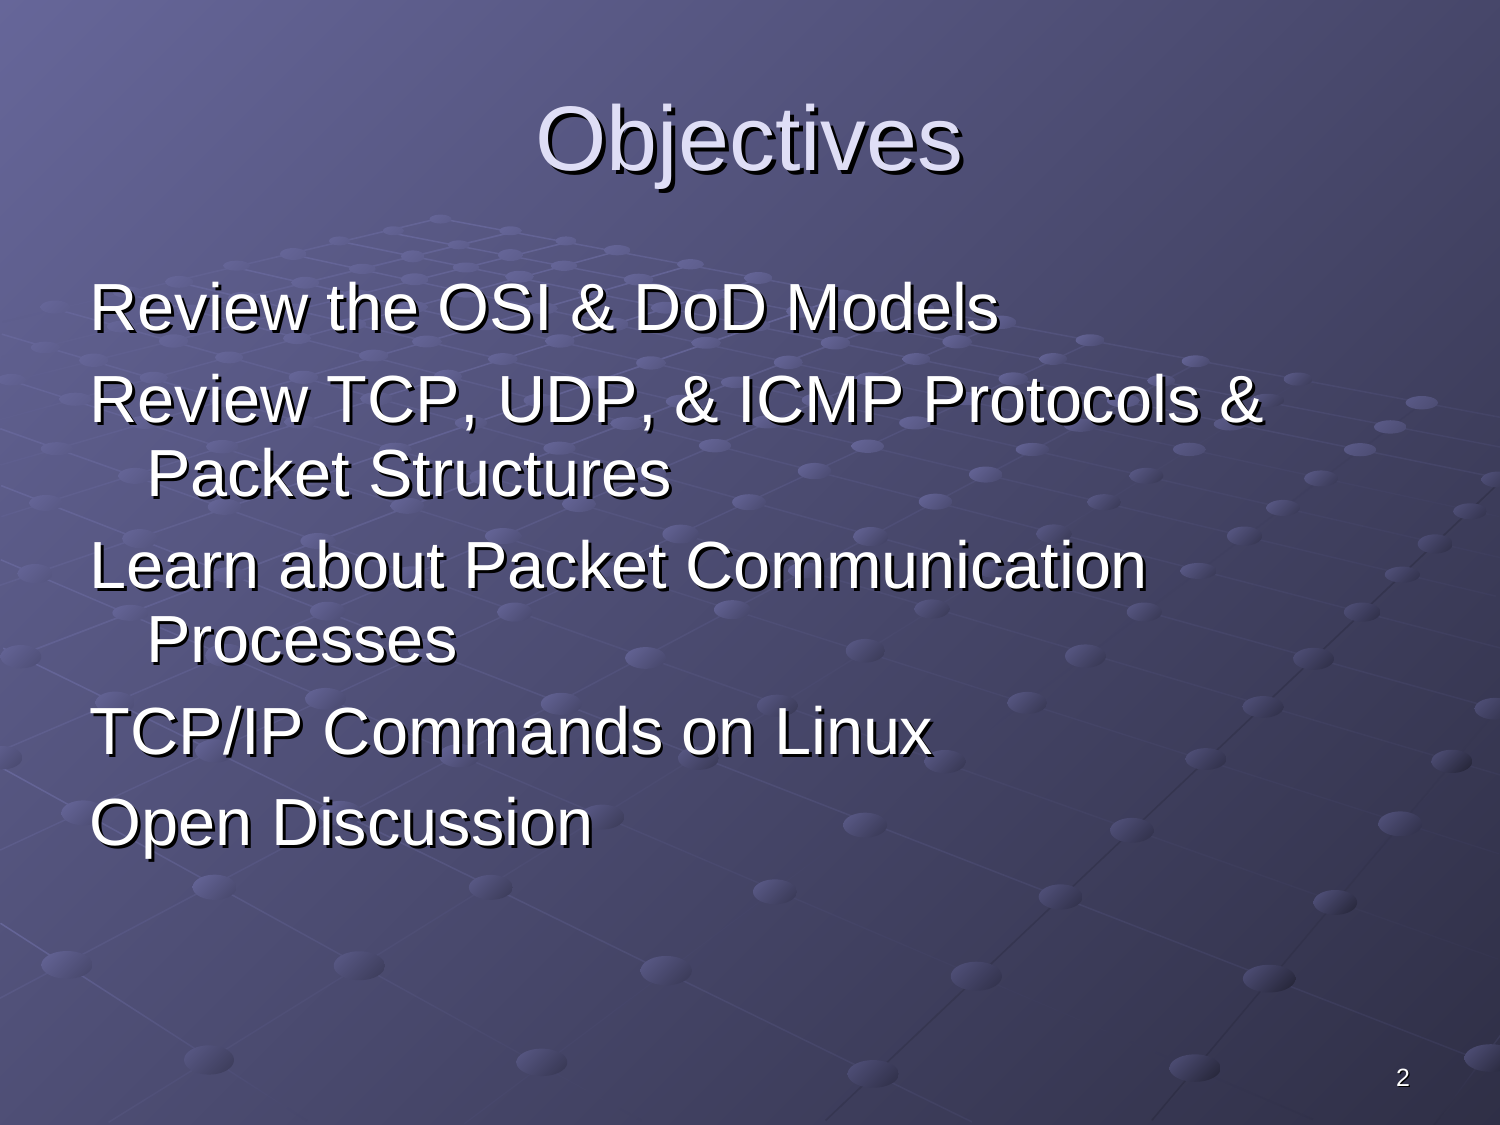

# Objectives
Review the OSI & DoD Models
Review TCP, UDP, & ICMP Protocols & Packet Structures
Learn about Packet Communication Processes
TCP/IP Commands on Linux
Open Discussion
2